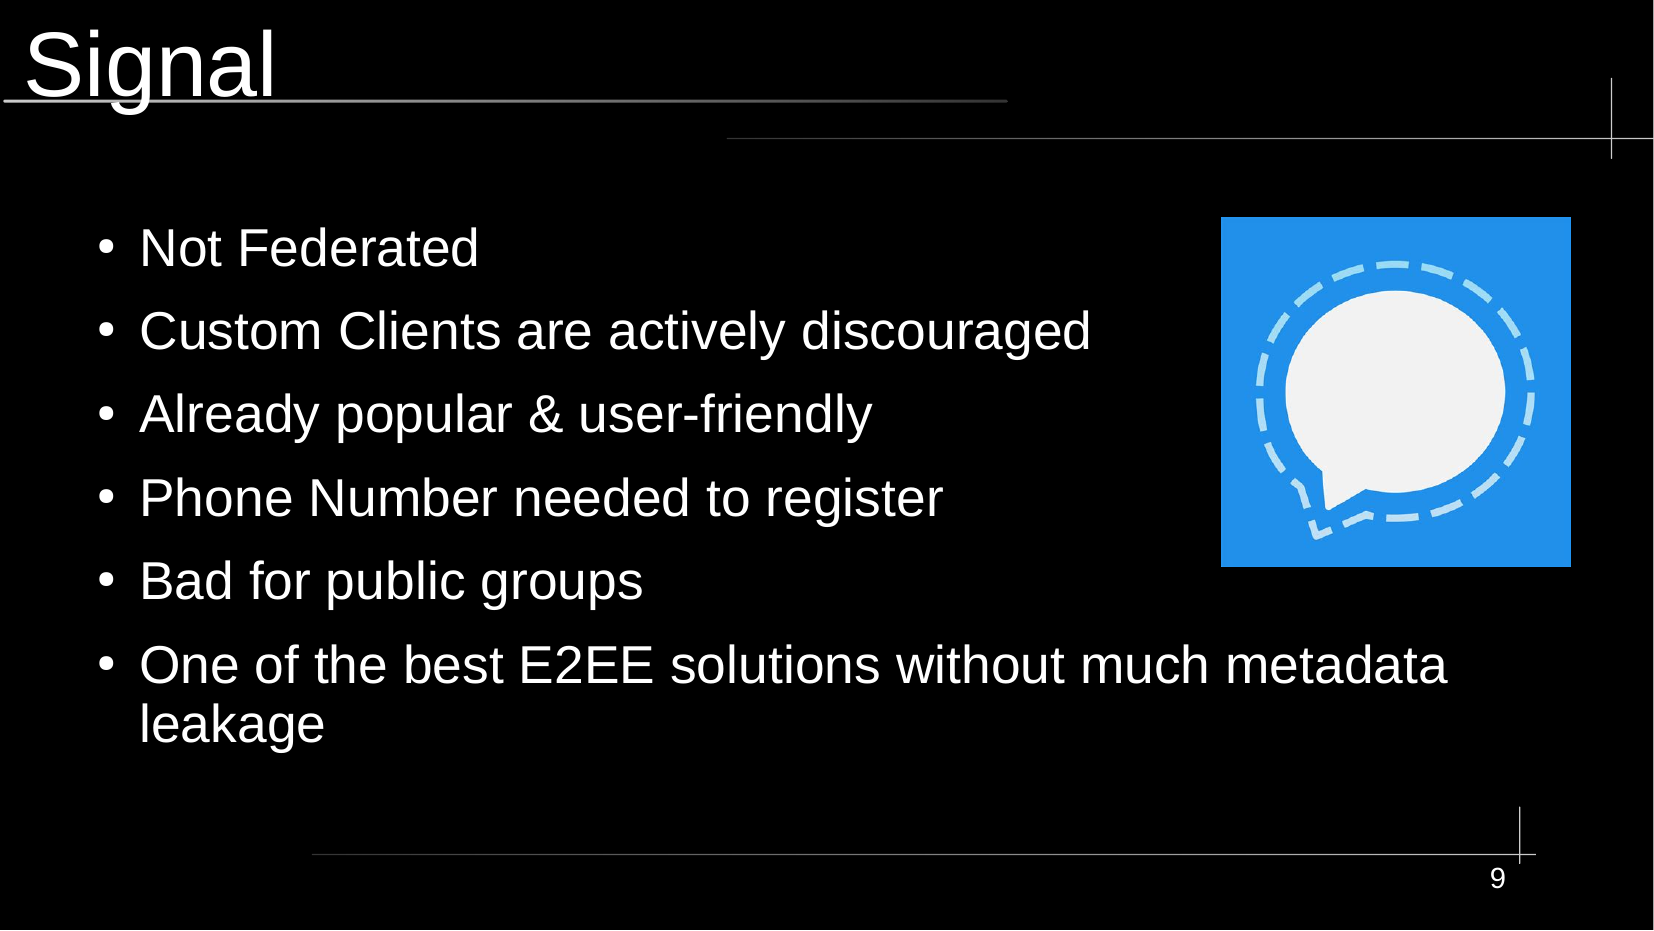

# Signal
Not Federated
Custom Clients are actively discouraged
Already popular & user-friendly
Phone Number needed to register
Bad for public groups
One of the best E2EE solutions without much metadata leakage
9